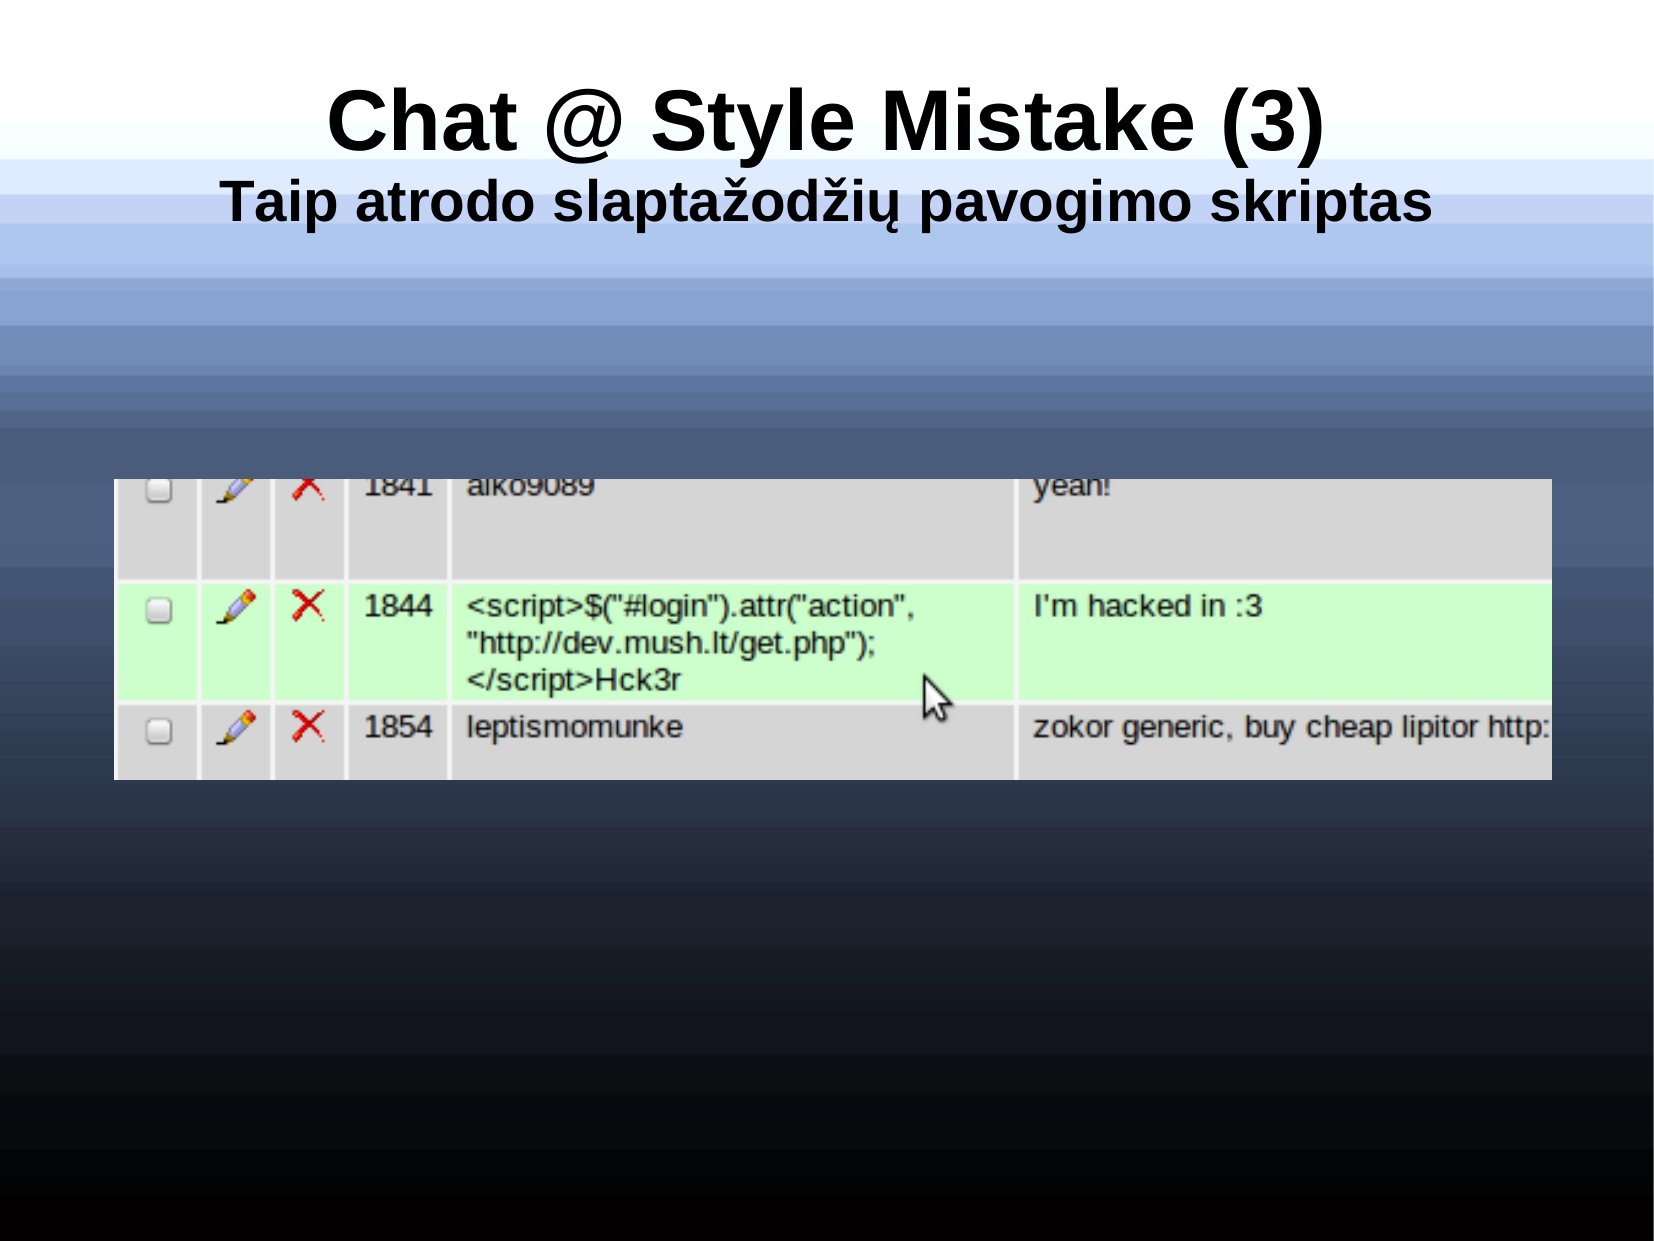

# Chat @ Style Mistake (3) Taip atrodo slaptažodžių pavogimo skriptas